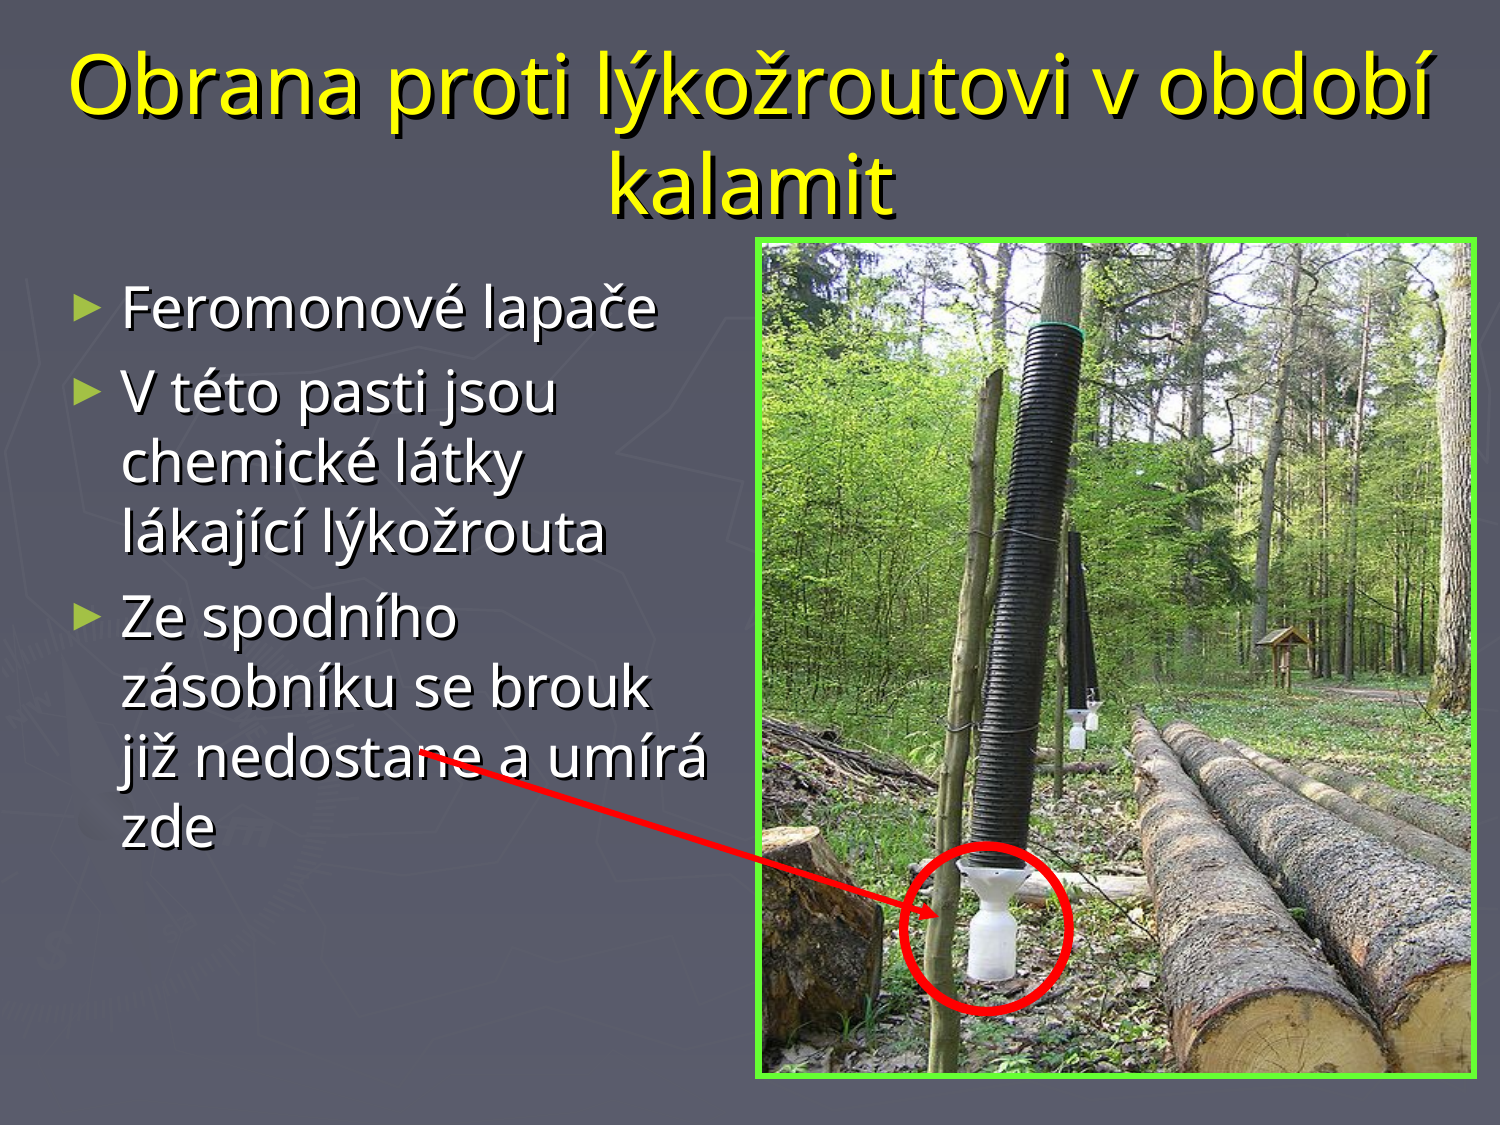

# Obrana proti lýkožroutovi v období kalamit
Feromonové lapače
V této pasti jsou chemické látky lákající lýkožrouta
Ze spodního zásobníku se brouk již nedostane a umírá zde